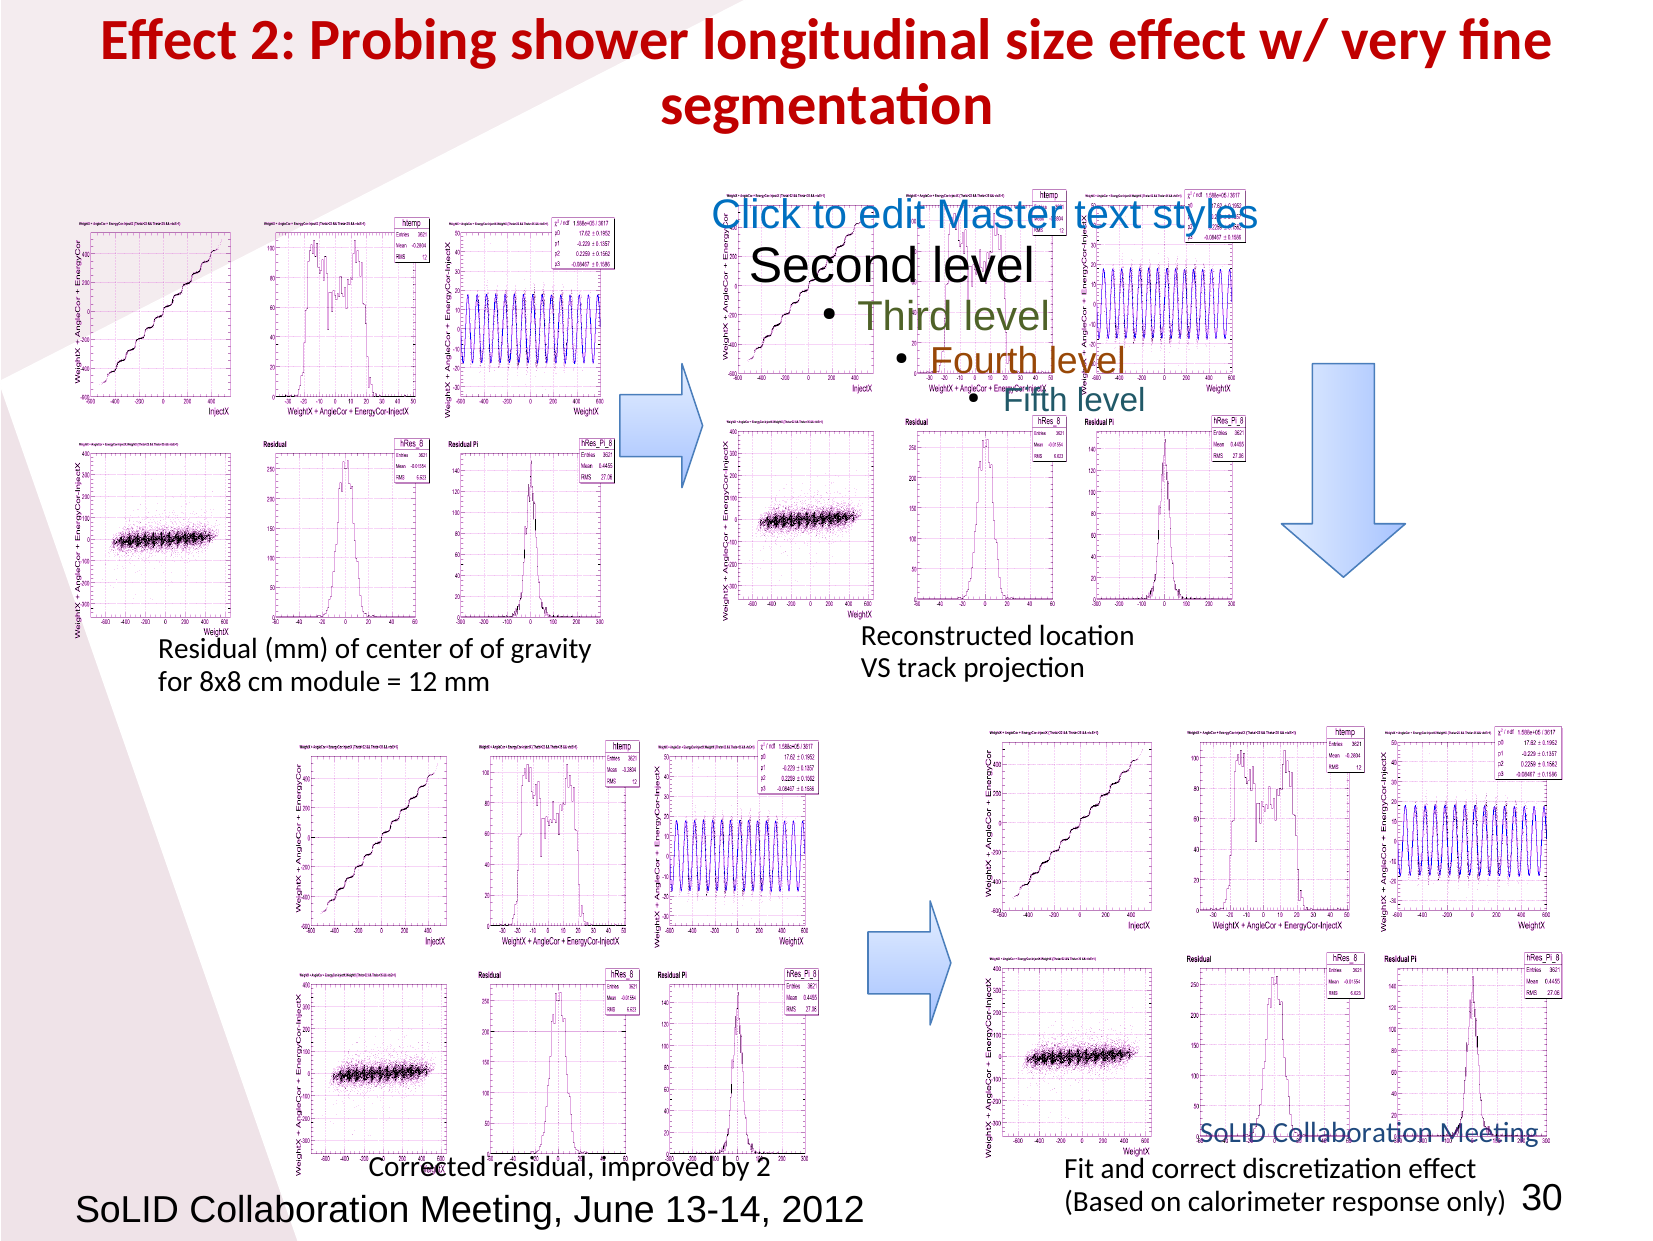

# Effect 2: Probing shower longitudinal size effect w/ very fine segmentation
Click to edit Master text styles
Second level
Third level
Fourth level
Fifth level
Reconstructed location
VS track projection
Residual (mm) of center of of gravity
for 8x8 cm module = 12 mm
SoLID Collaboration Meeting
Corrected residual, improved by 2
Fit and correct discretization effect
(Based on calorimeter response only)
30